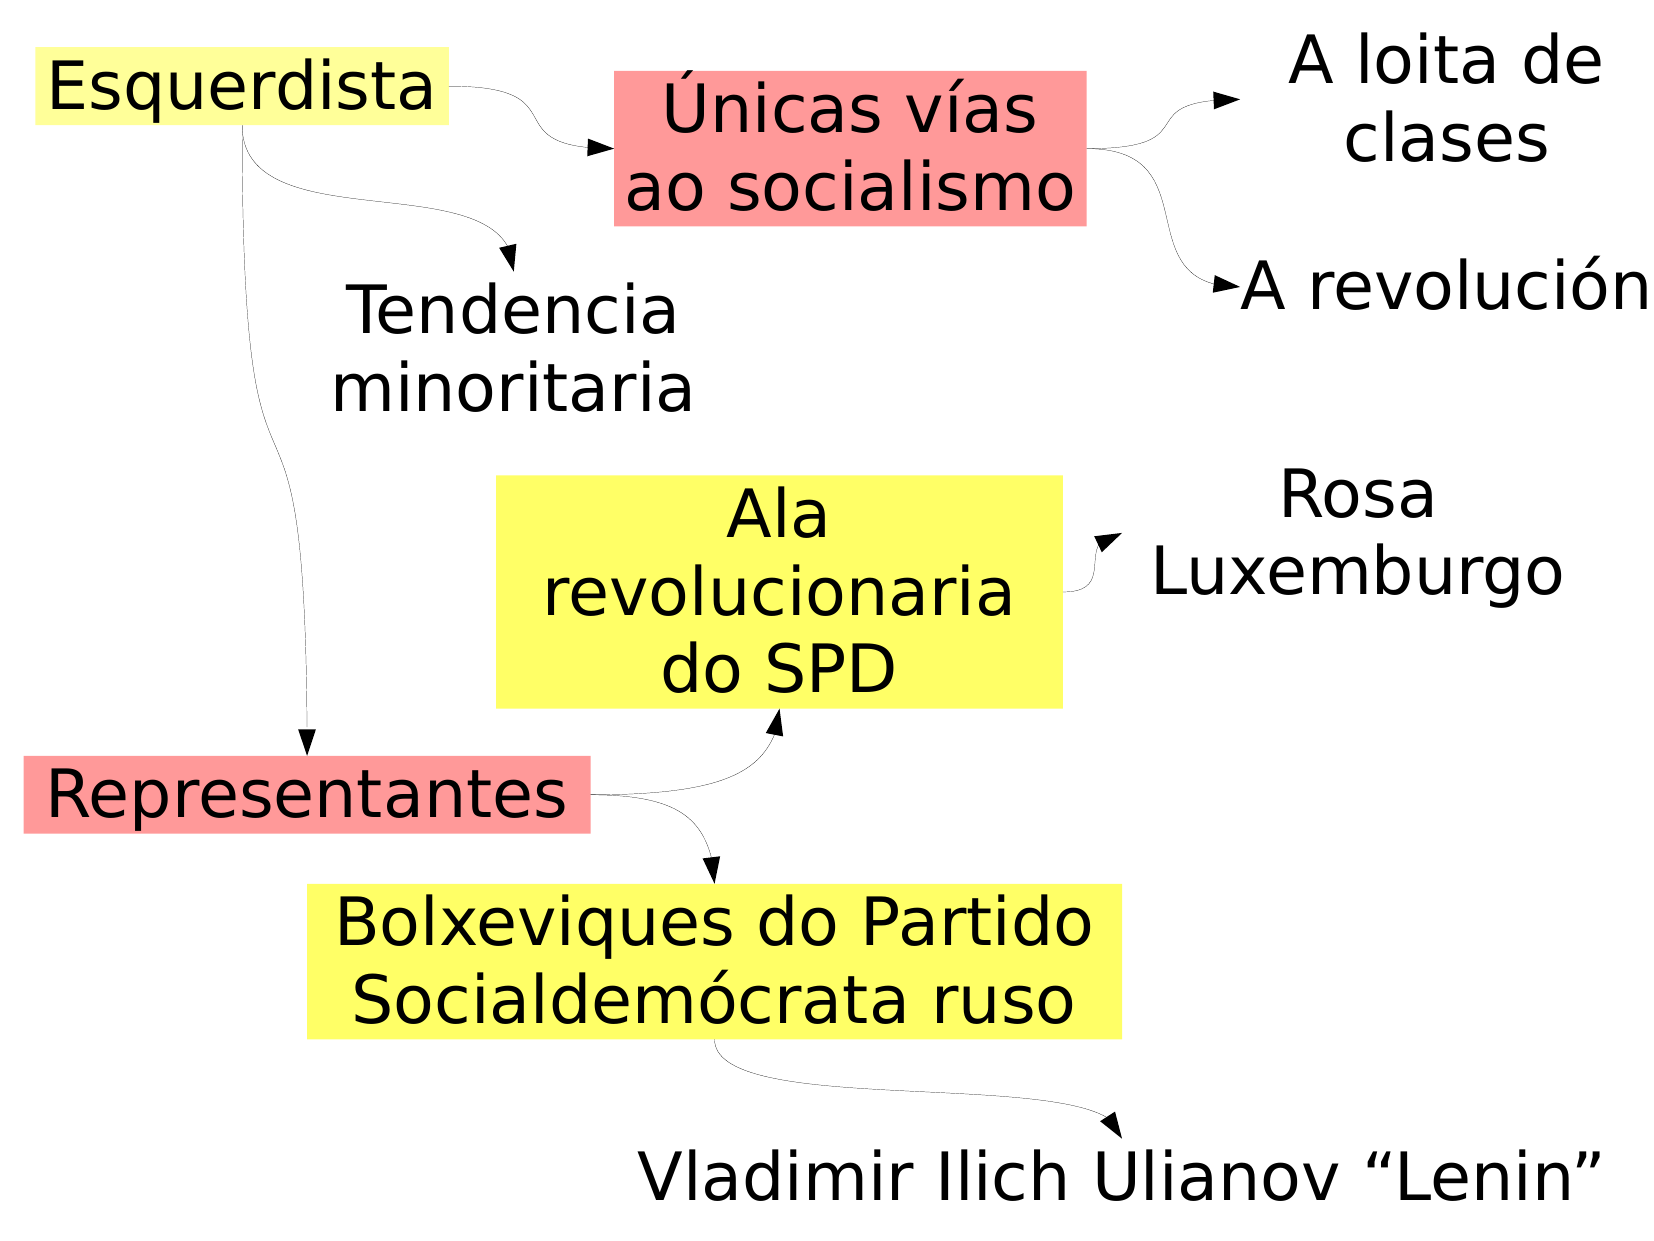

A loita de clases
Esquerdista
Únicas vías ao socialismo
A revolución
Tendencia minoritaria
Rosa Luxemburgo
Ala revolucionaria do SPD
Representantes
Bolxeviques do Partido Socialdemócrata ruso
Vladimir Ilich Ulianov “Lenin”